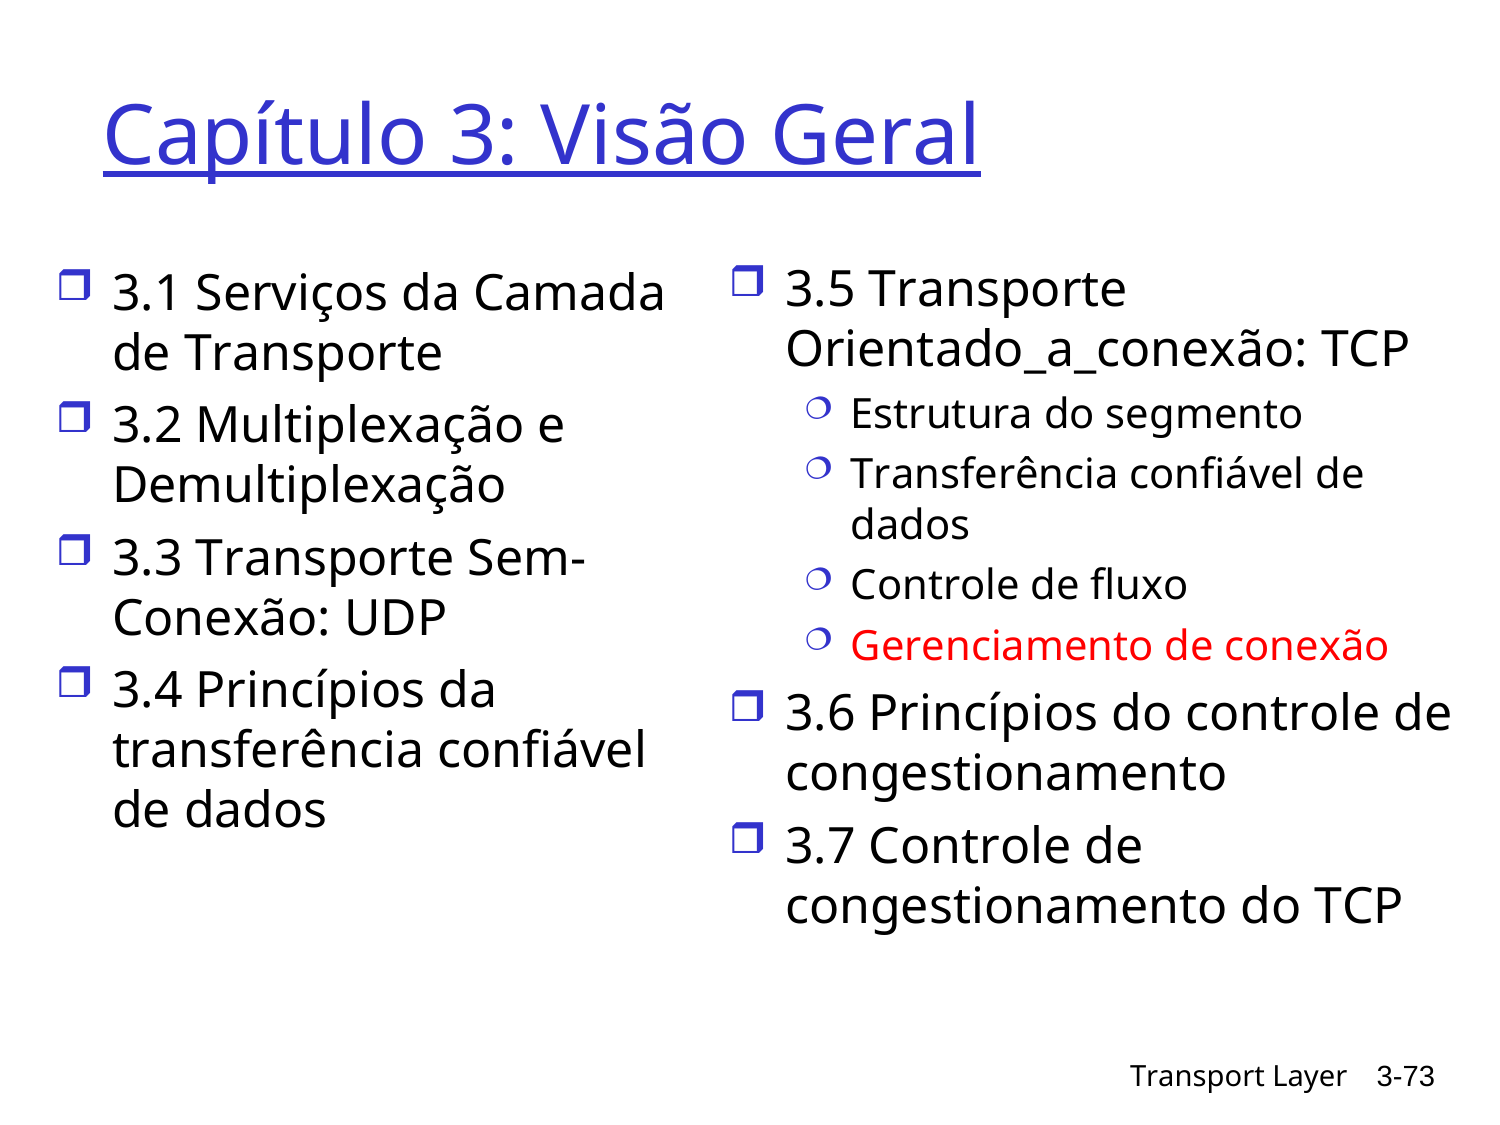

# Capítulo 3: Visão Geral
3.5 Transporte Orientado_a_conexão: TCP
Estrutura do segmento
Transferência confiável de dados
Controle de fluxo
Gerenciamento de conexão
3.6 Princípios do controle de congestionamento
3.7 Controle de congestionamento do TCP
3.1 Serviços da Camada de Transporte
3.2 Multiplexação e Demultiplexação
3.3 Transporte Sem-Conexão: UDP
3.4 Princípios da transferência confiável de dados
Transport Layer